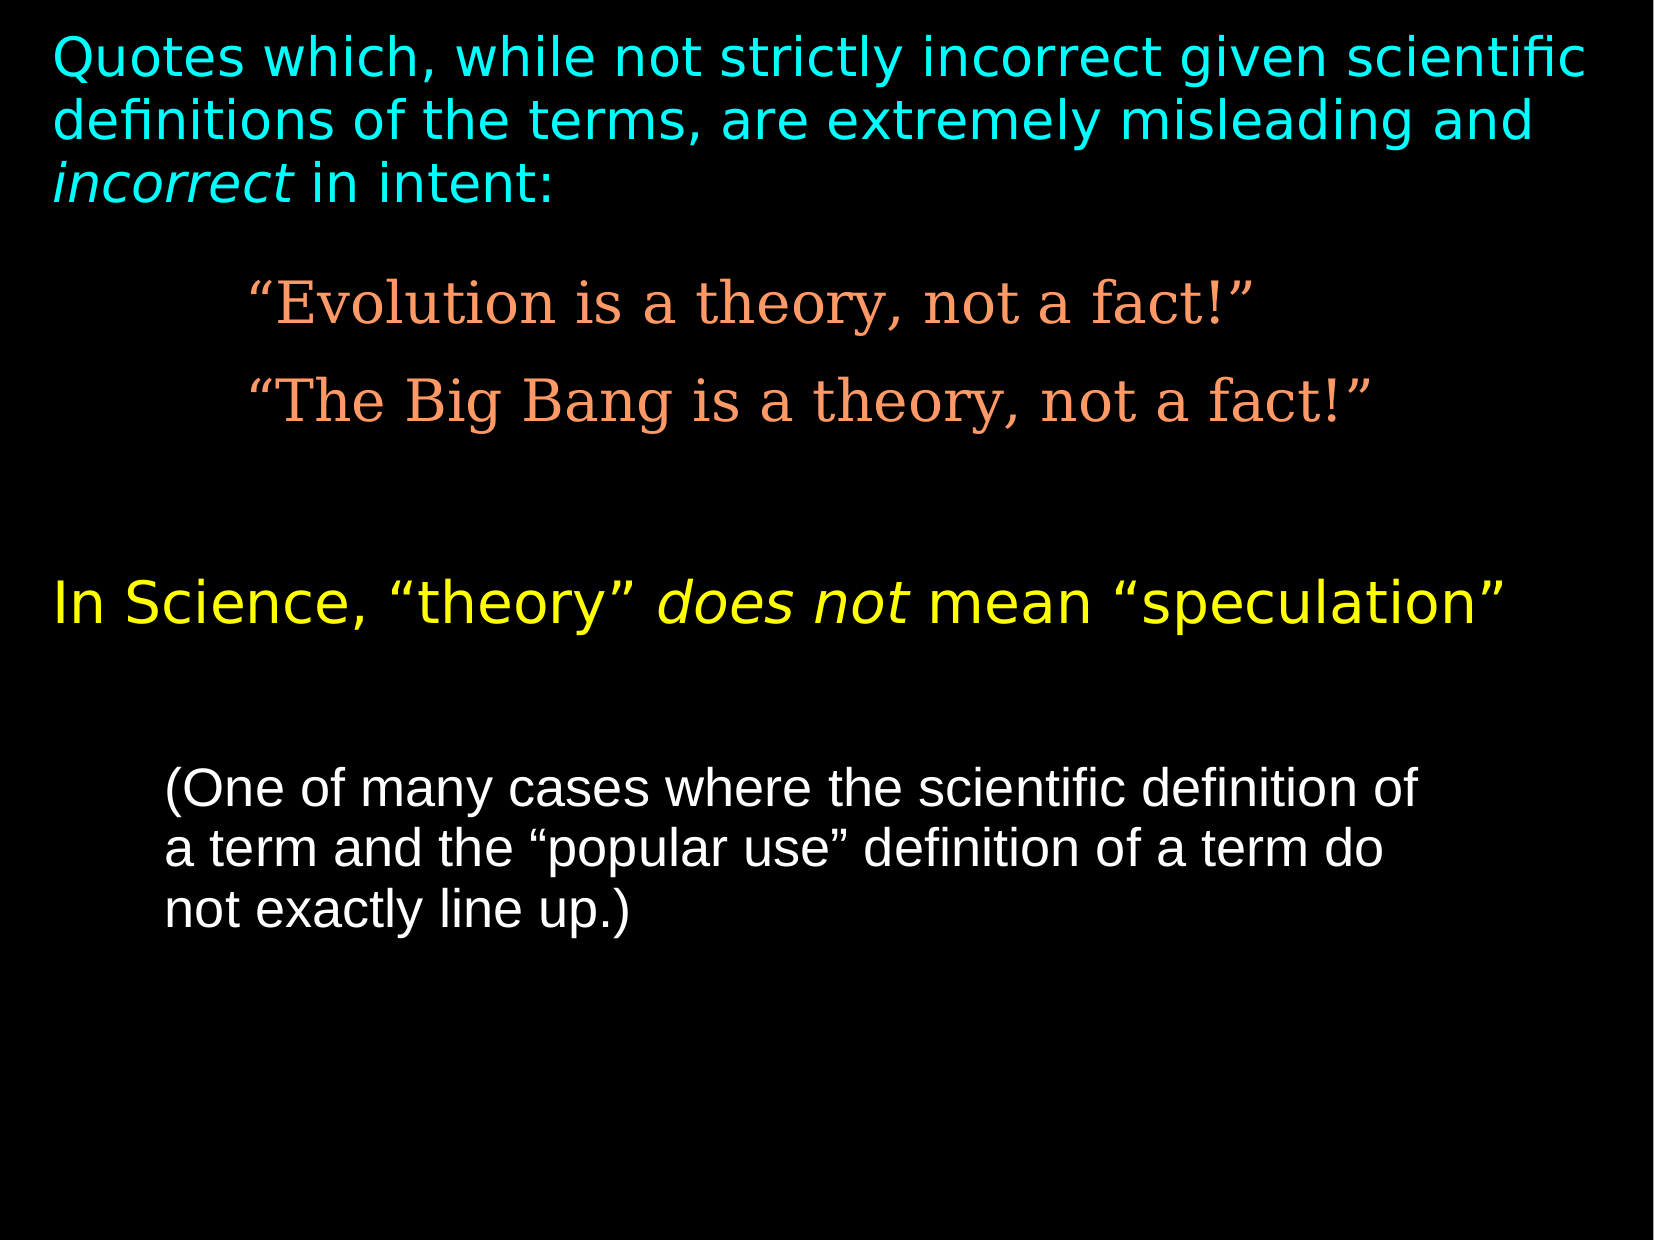

Quotes which, while not strictly incorrect given scientific definitions of the terms, are extremely misleading and incorrect in intent:
“Evolution is a theory, not a fact!”
“The Big Bang is a theory, not a fact!”
In Science, “theory” does not mean “speculation”
(One of many cases where the scientific definition of a term and the “popular use” definition of a term do not exactly line up.)